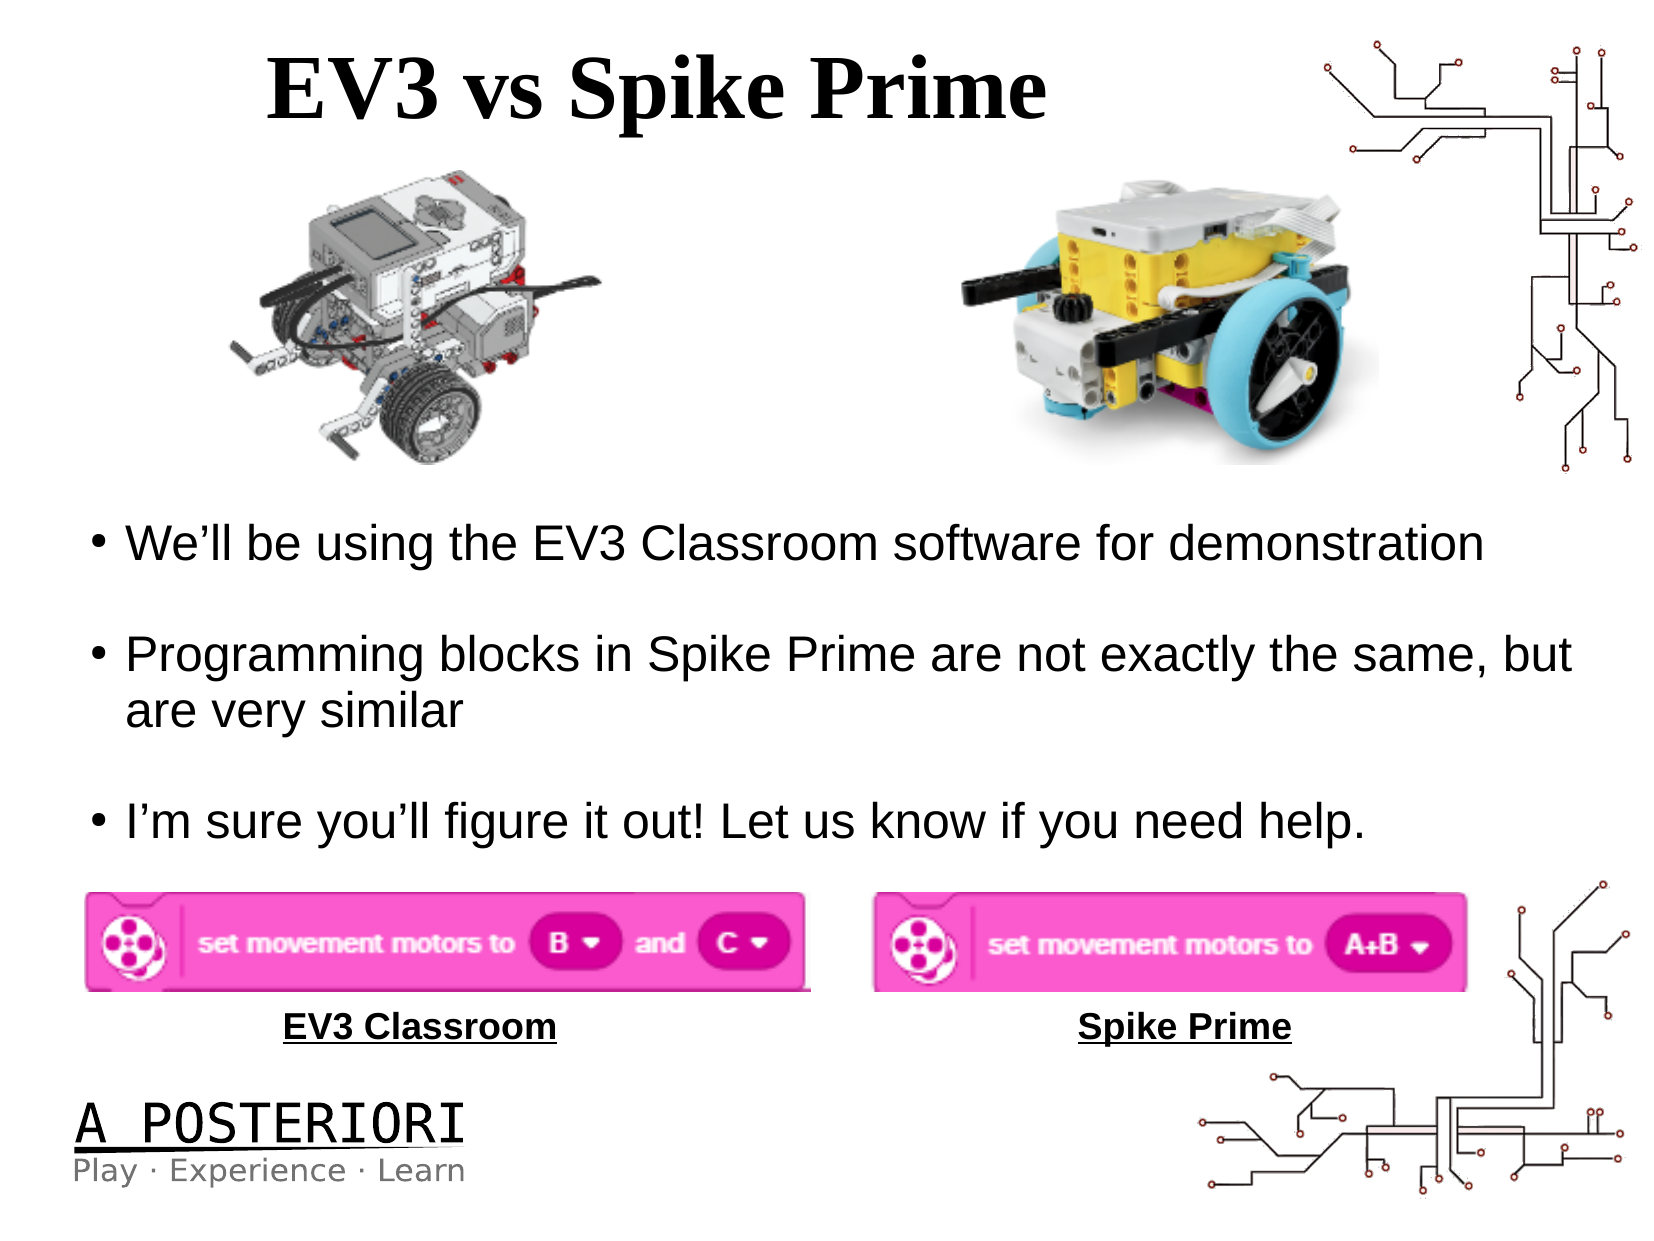

# EV3 vs Spike Prime
We’ll be using the EV3 Classroom software for demonstration
Programming blocks in Spike Prime are not exactly the same, but are very similar
I’m sure you’ll figure it out! Let us know if you need help.
EV3 Classroom
Spike Prime